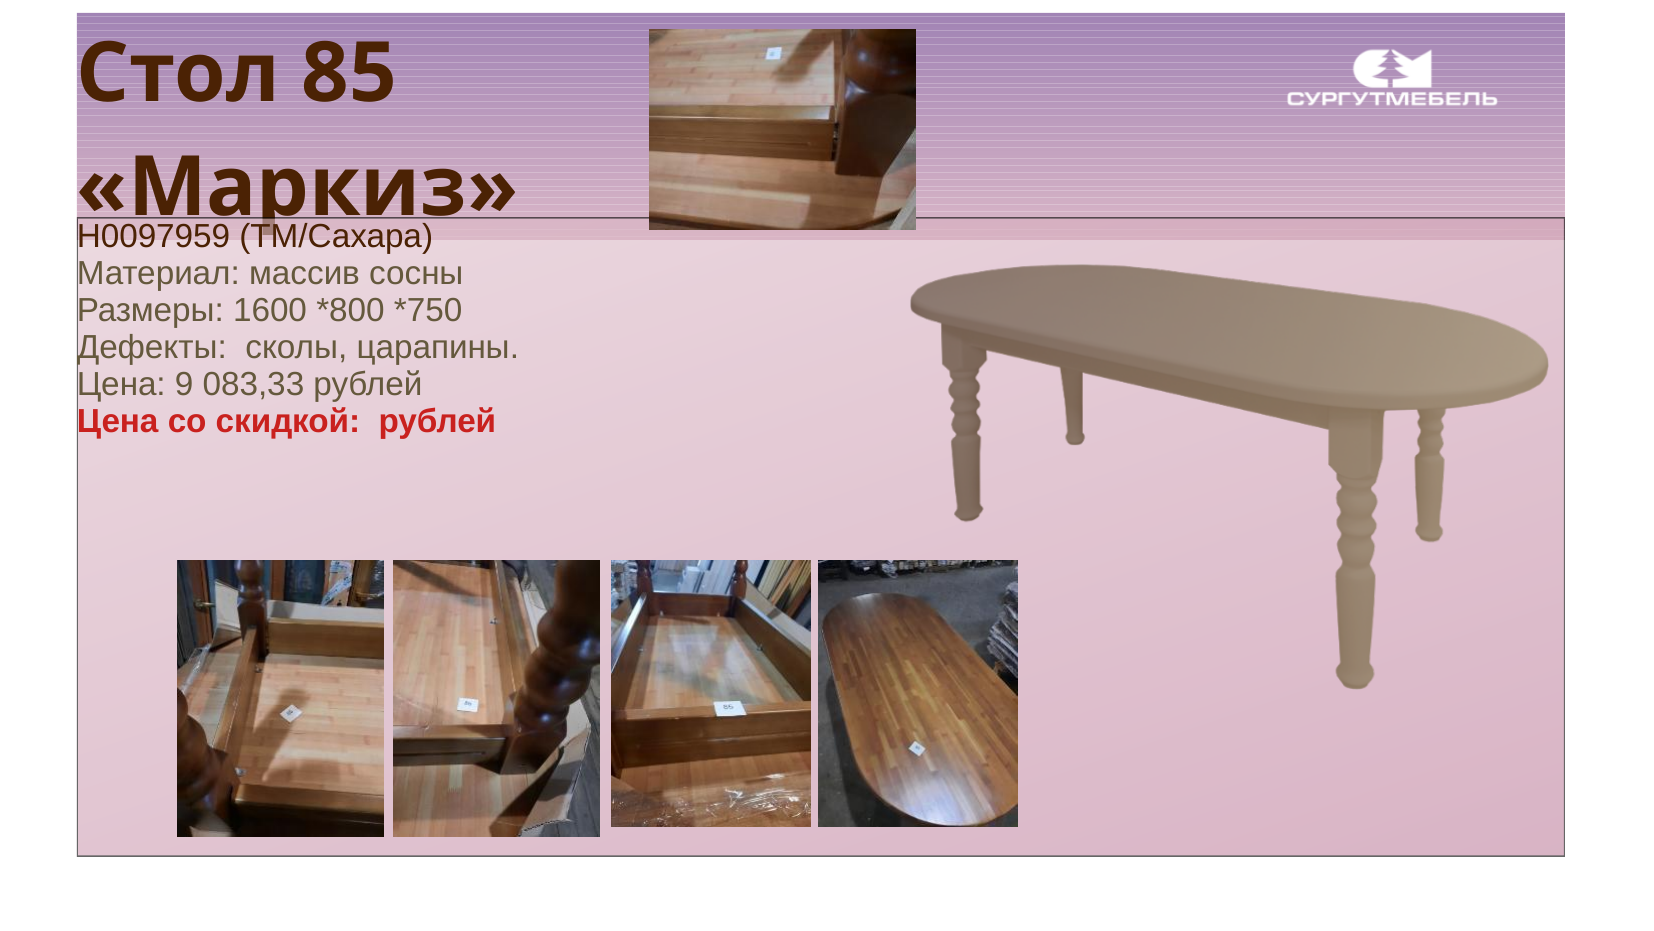

# Стол 85 «Маркиз»
Н0097959 (ТМ/Сахара)
Материал: массив сосны
Размеры: 1600 *800 *750
Дефекты: сколы, царапины.
Цена: 9 083,33 рублей
Цена со скидкой: рублей